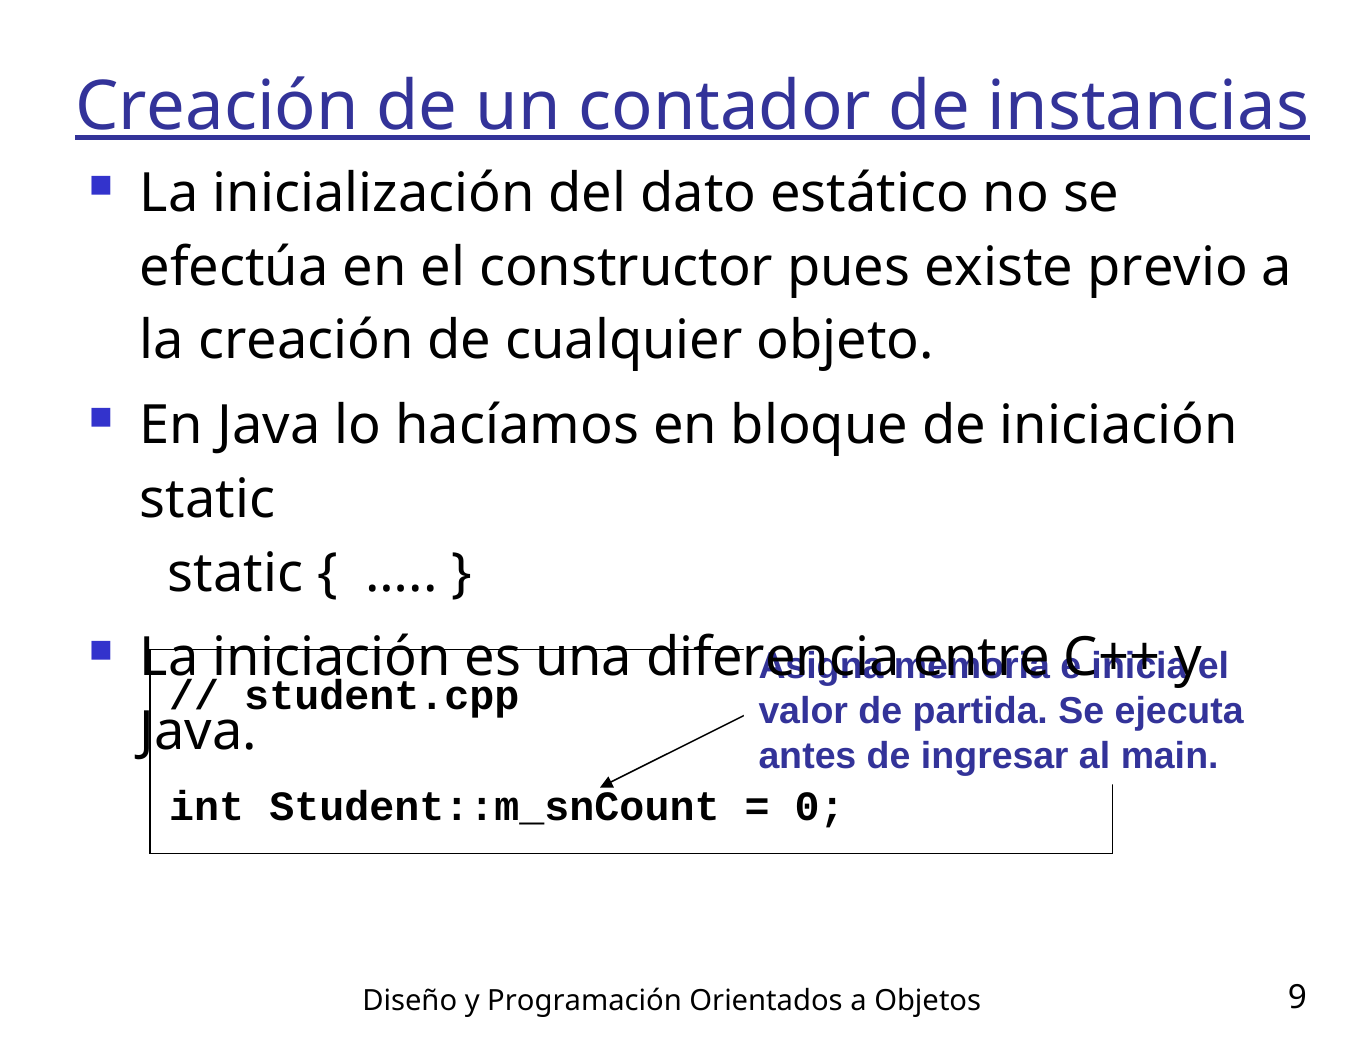

# Creación de un contador de instancias
La inicialización del dato estático no se efectúa en el constructor pues existe previo a la creación de cualquier objeto.
En Java lo hacíamos en bloque de iniciación static
 static { ….. }
La iniciación es una diferencia entre C++ y Java.
Asigna memoria e inicia el valor de partida. Se ejecuta antes de ingresar al main.
// student.cpp
int Student::m_snCount = 0;
Diseño y Programación Orientados a Objetos
9